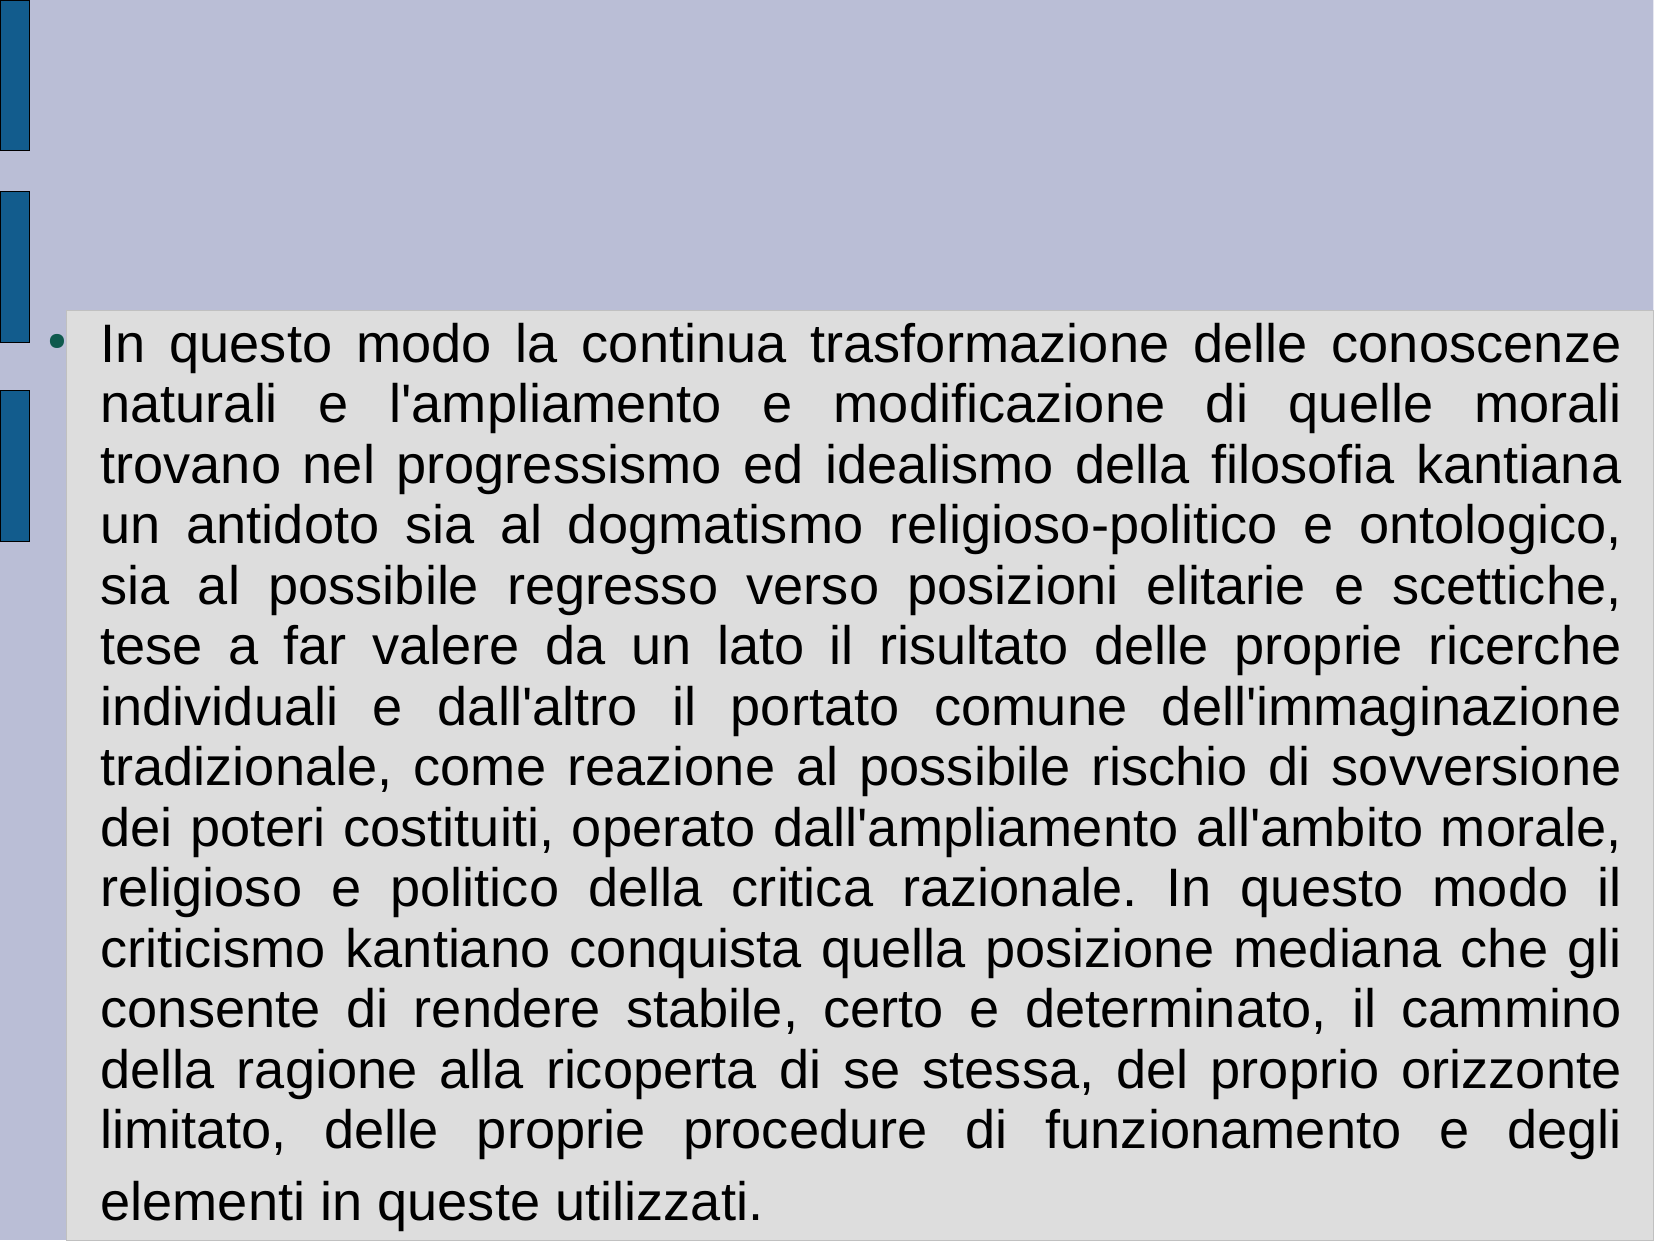

#
In questo modo la continua trasformazione delle conoscenze naturali e l'ampliamento e modificazione di quelle morali trovano nel progressismo ed idealismo della filosofia kantiana un antidoto sia al dogmatismo religioso-politico e ontologico, sia al possibile regresso verso posizioni elitarie e scettiche, tese a far valere da un lato il risultato delle proprie ricerche individuali e dall'altro il portato comune dell'immaginazione tradizionale, come reazione al possibile rischio di sovversione dei poteri costituiti, operato dall'ampliamento all'ambito morale, religioso e politico della critica razionale. In questo modo il criticismo kantiano conquista quella posizione mediana che gli consente di rendere stabile, certo e determinato, il cammino della ragione alla ricoperta di se stessa, del proprio orizzonte limitato, delle proprie procedure di funzionamento e degli elementi in queste utilizzati.